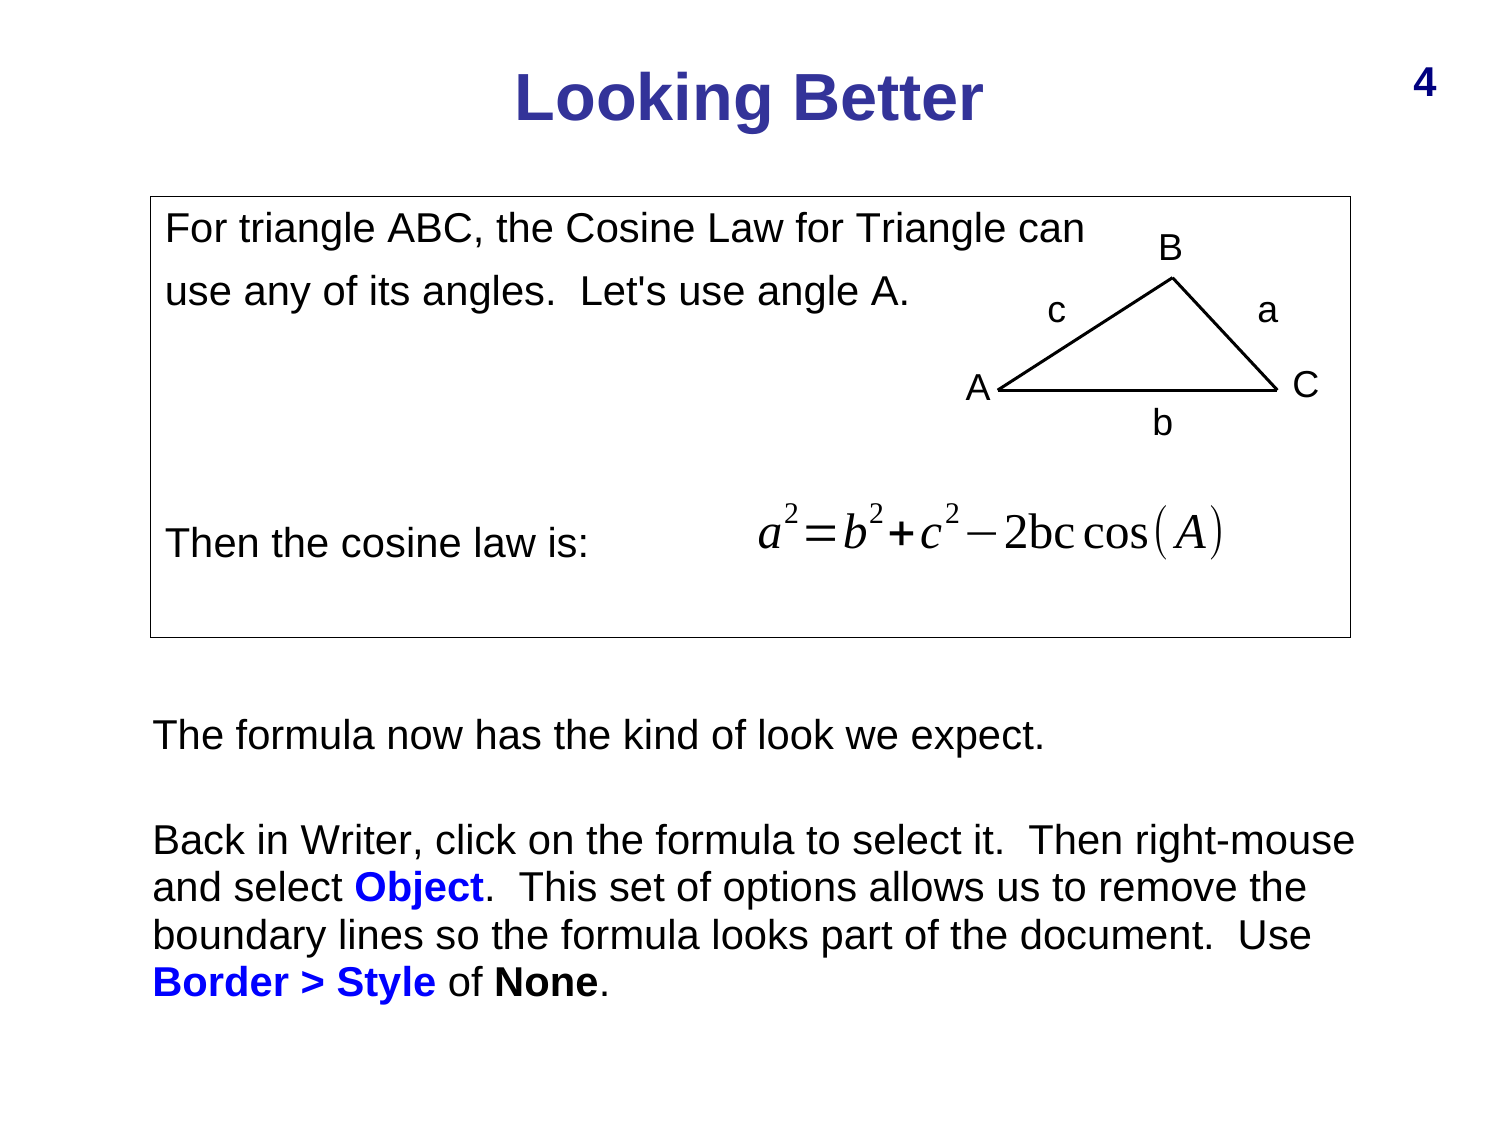

# Looking Better
4
For triangle ABC, the Cosine Law for Triangle can
use any of its angles. Let's use angle A.
Then the cosine law is:
B
c
a
C
A
b
The formula now has the kind of look we expect.
Back in Writer, click on the formula to select it. Then right-mouse
and select Object. This set of options allows us to remove the
boundary lines so the formula looks part of the document. Use
Border > Style of None.